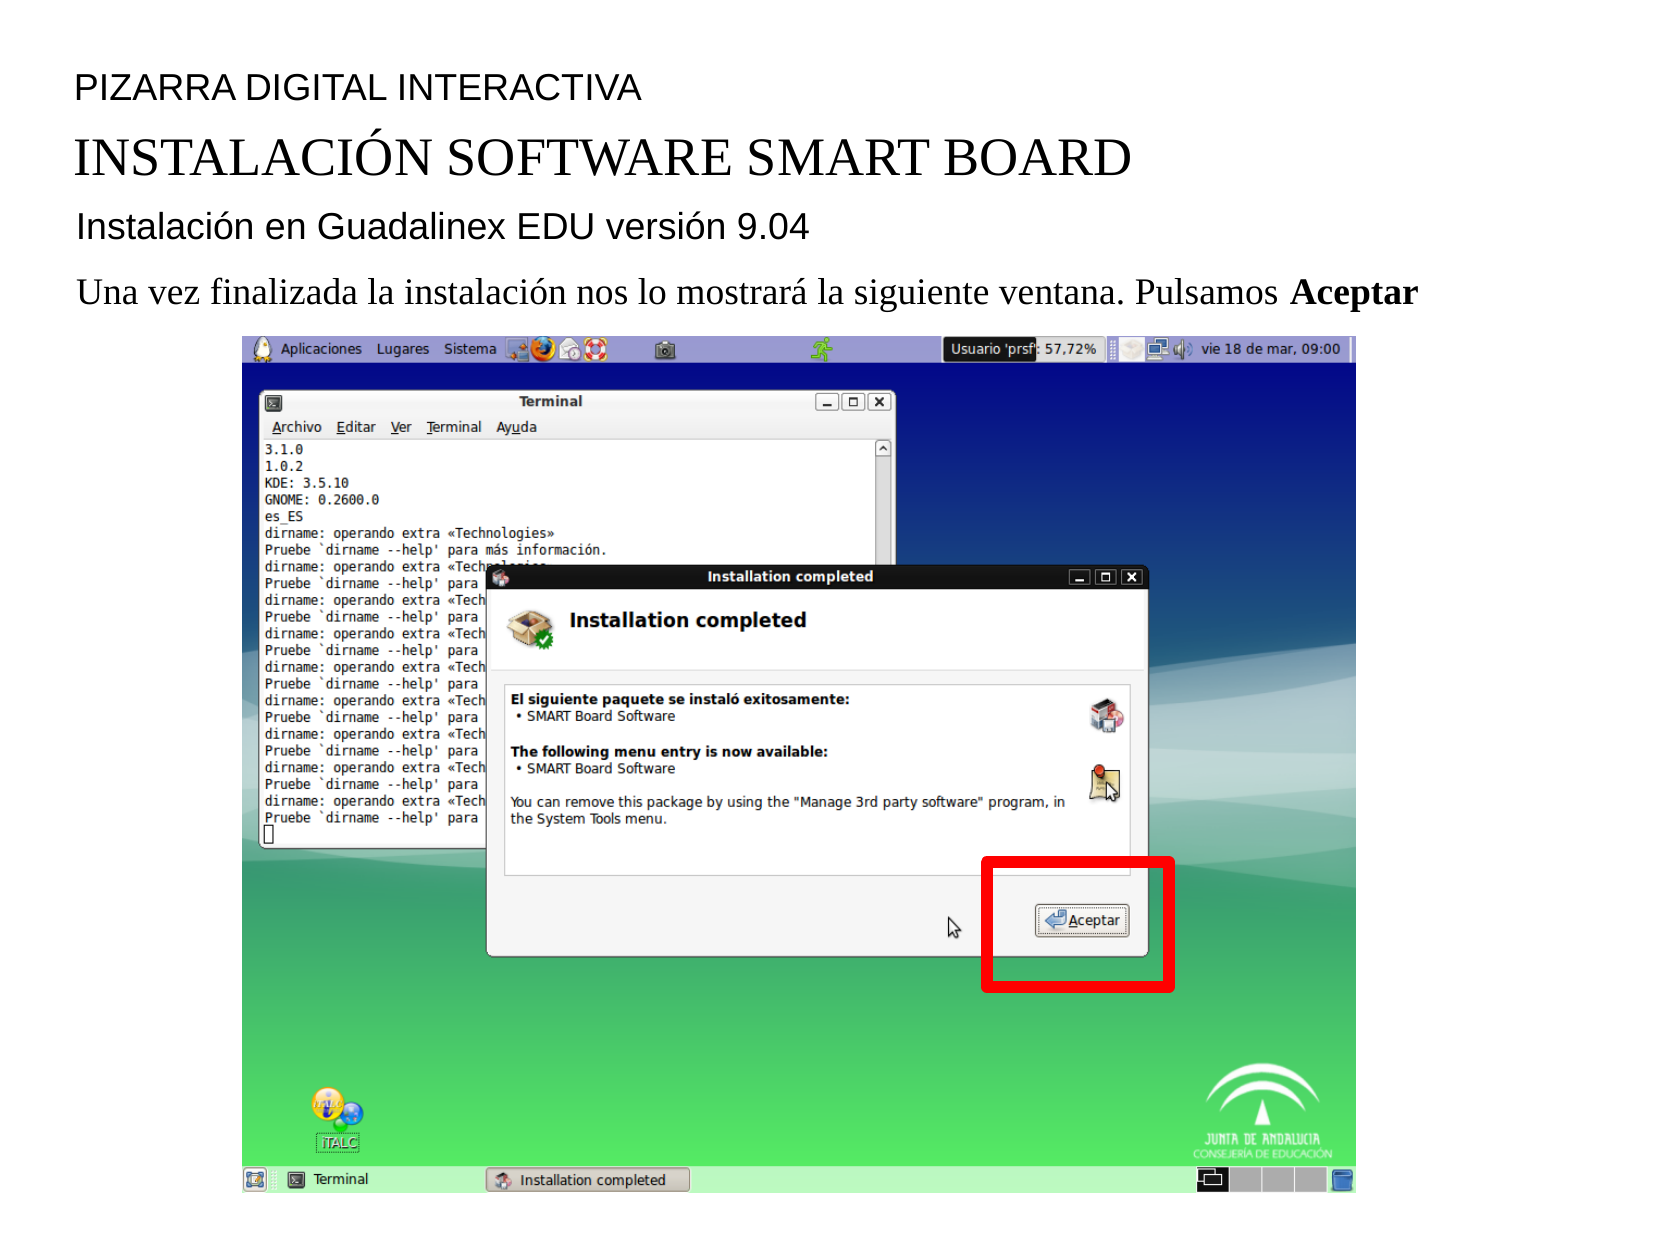

PIZARRA DIGITAL INTERACTIVA
INSTALACIÓN SOFTWARE SMART BOARD
Instalación en Guadalinex EDU versión 9.04
Una vez finalizada la instalación nos lo mostrará la siguiente ventana. Pulsamos Aceptar